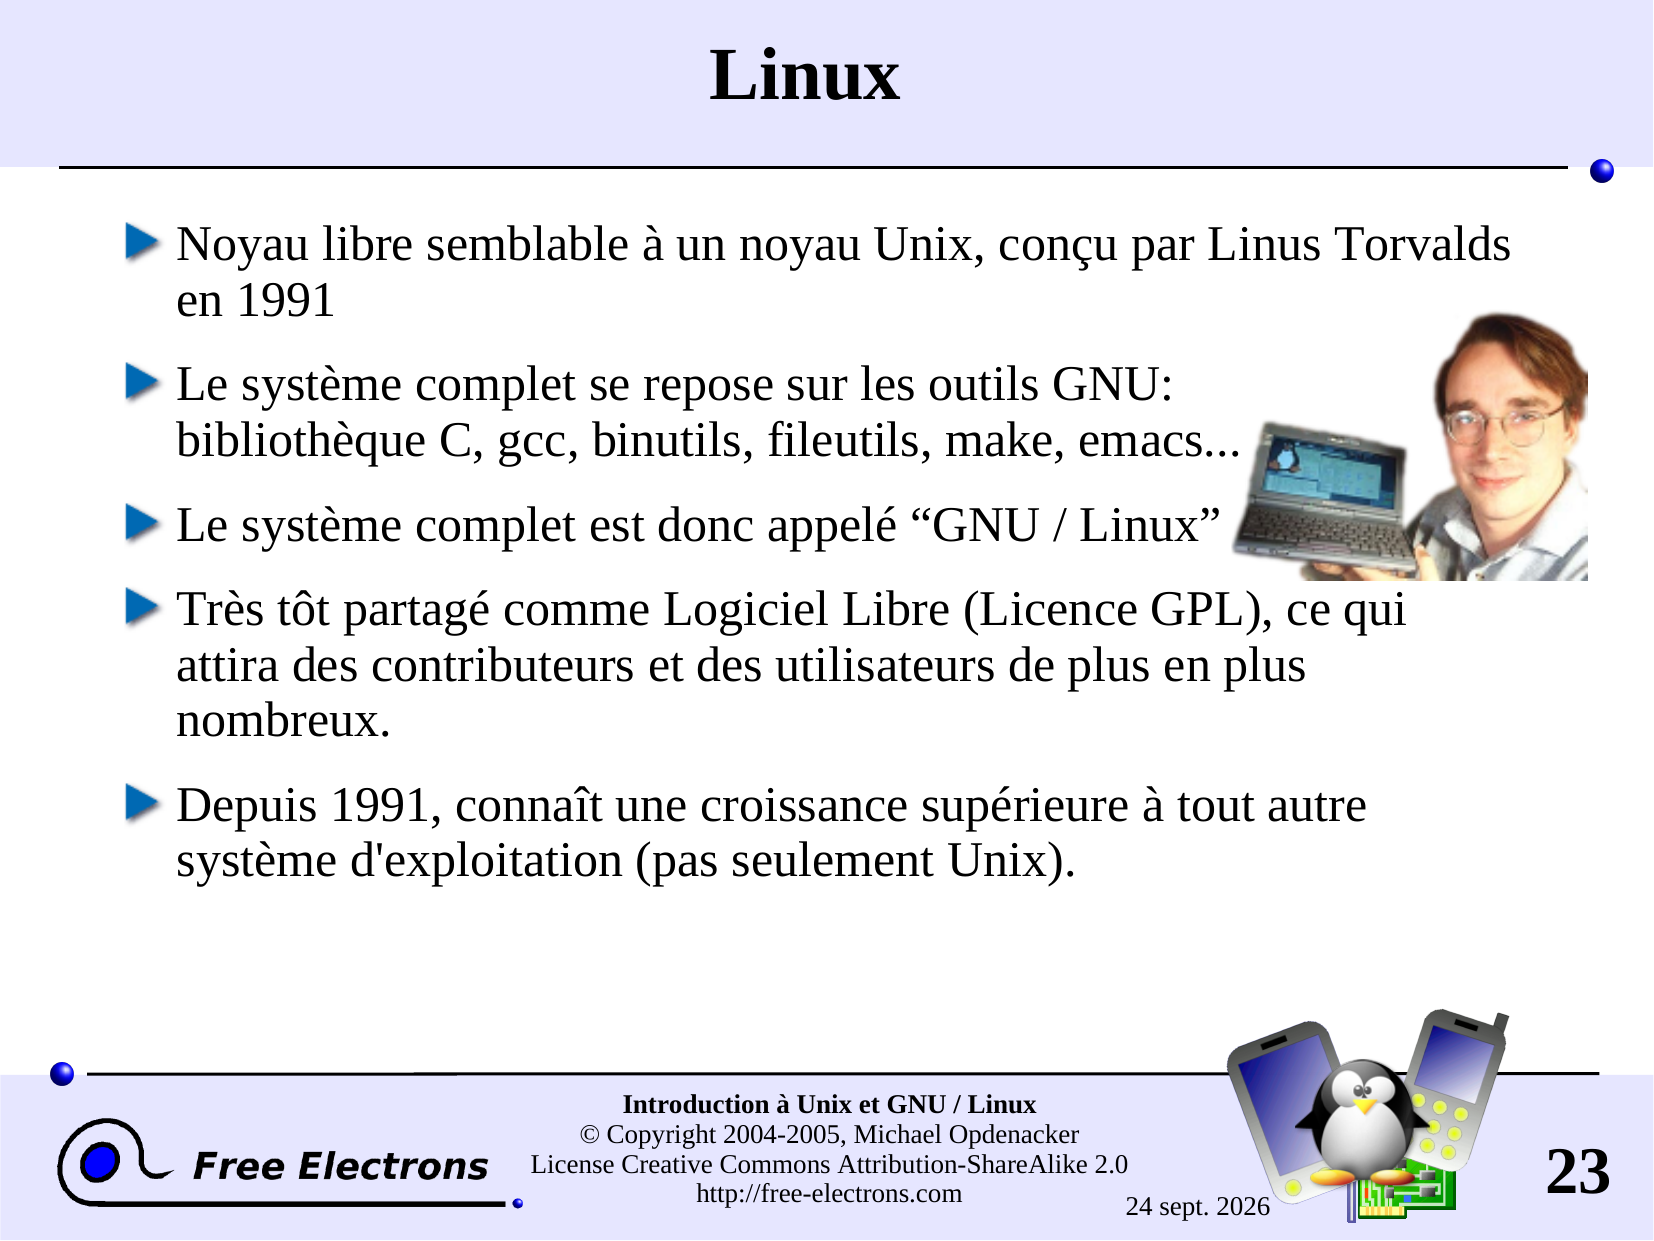

# Linux
Noyau libre semblable à un noyau Unix, conçu par Linus Torvalds en 1991
Le système complet se repose sur les outils GNU:
bibliothèque C, gcc, binutils, fileutils, make, emacs...
Le système complet est donc appelé “GNU / Linux”
Très tôt partagé comme Logiciel Libre (Licence GPL), ce qui attira des contributeurs et des utilisateurs de plus en plus nombreux.
Depuis 1991, connaît une croissance supérieure à tout autre système d'exploitation (pas seulement Unix).